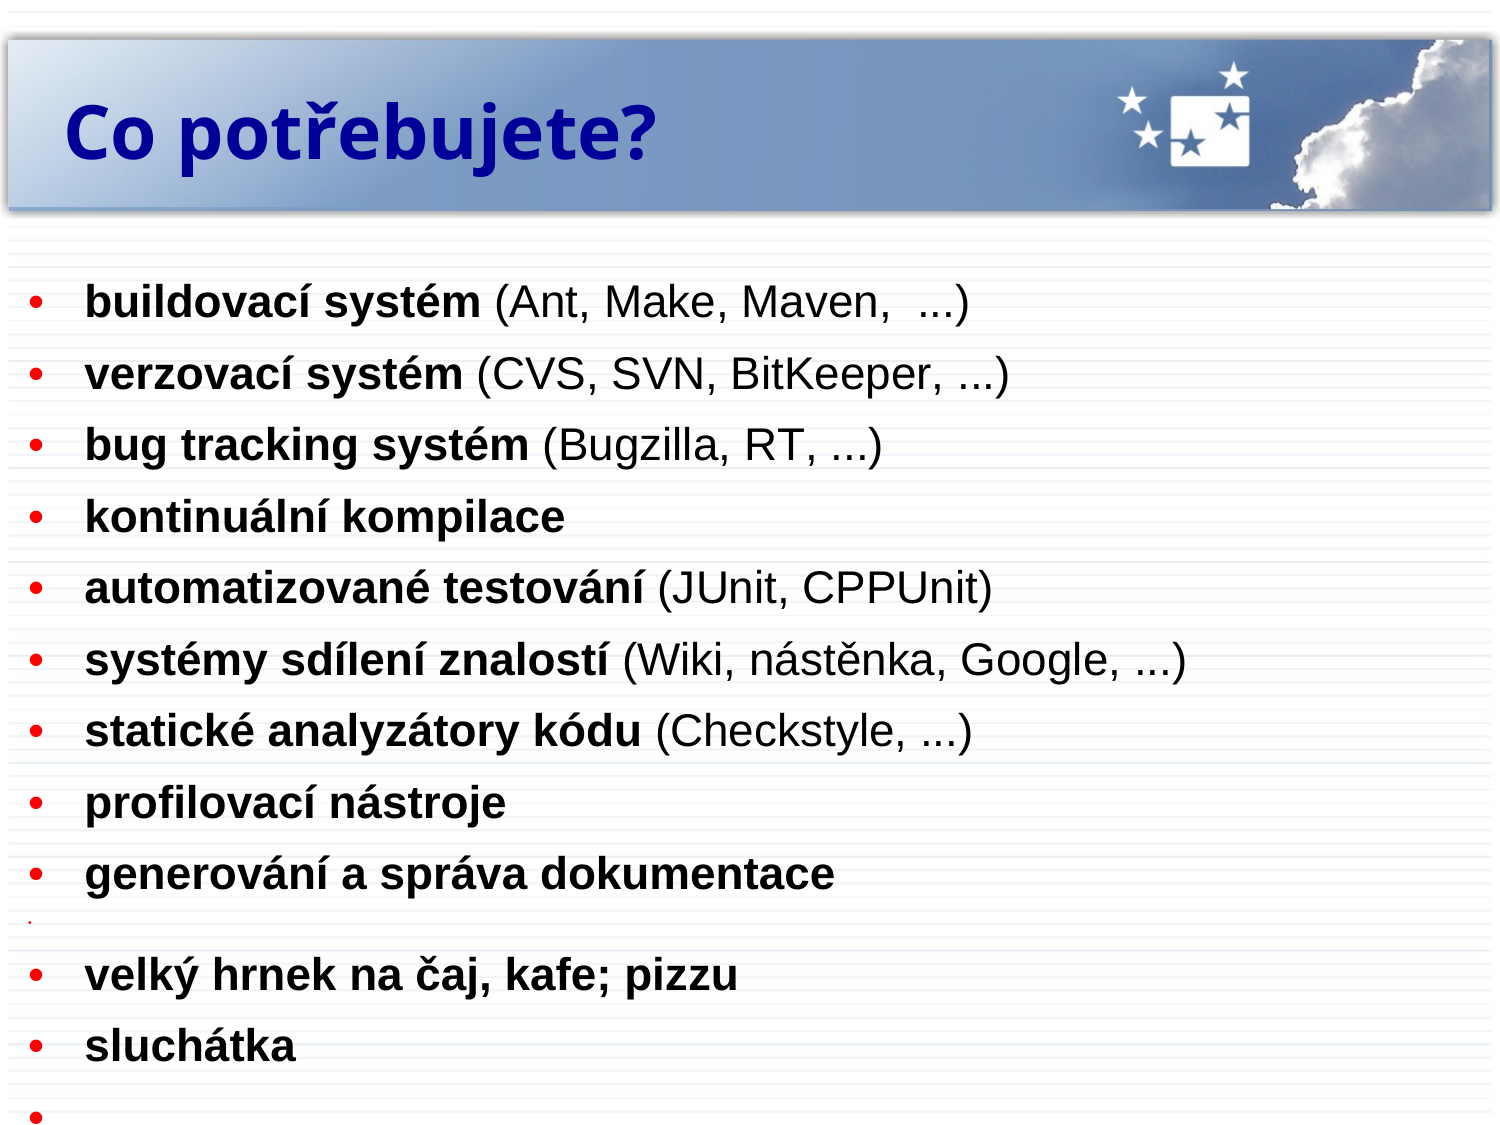

# Co potřebujete?
buildovací systém (Ant, Make, Maven, ...)
verzovací systém (CVS, SVN, BitKeeper, ...)
bug tracking systém (Bugzilla, RT, ...)
kontinuální kompilace
automatizované testování (JUnit, CPPUnit)
systémy sdílení znalostí (Wiki, nástěnka, Google, ...)
statické analyzátory kódu (Checkstyle, ...)
profilovací nástroje
generování a správa dokumentace
velký hrnek na čaj, kafe; pizzu
sluchátka